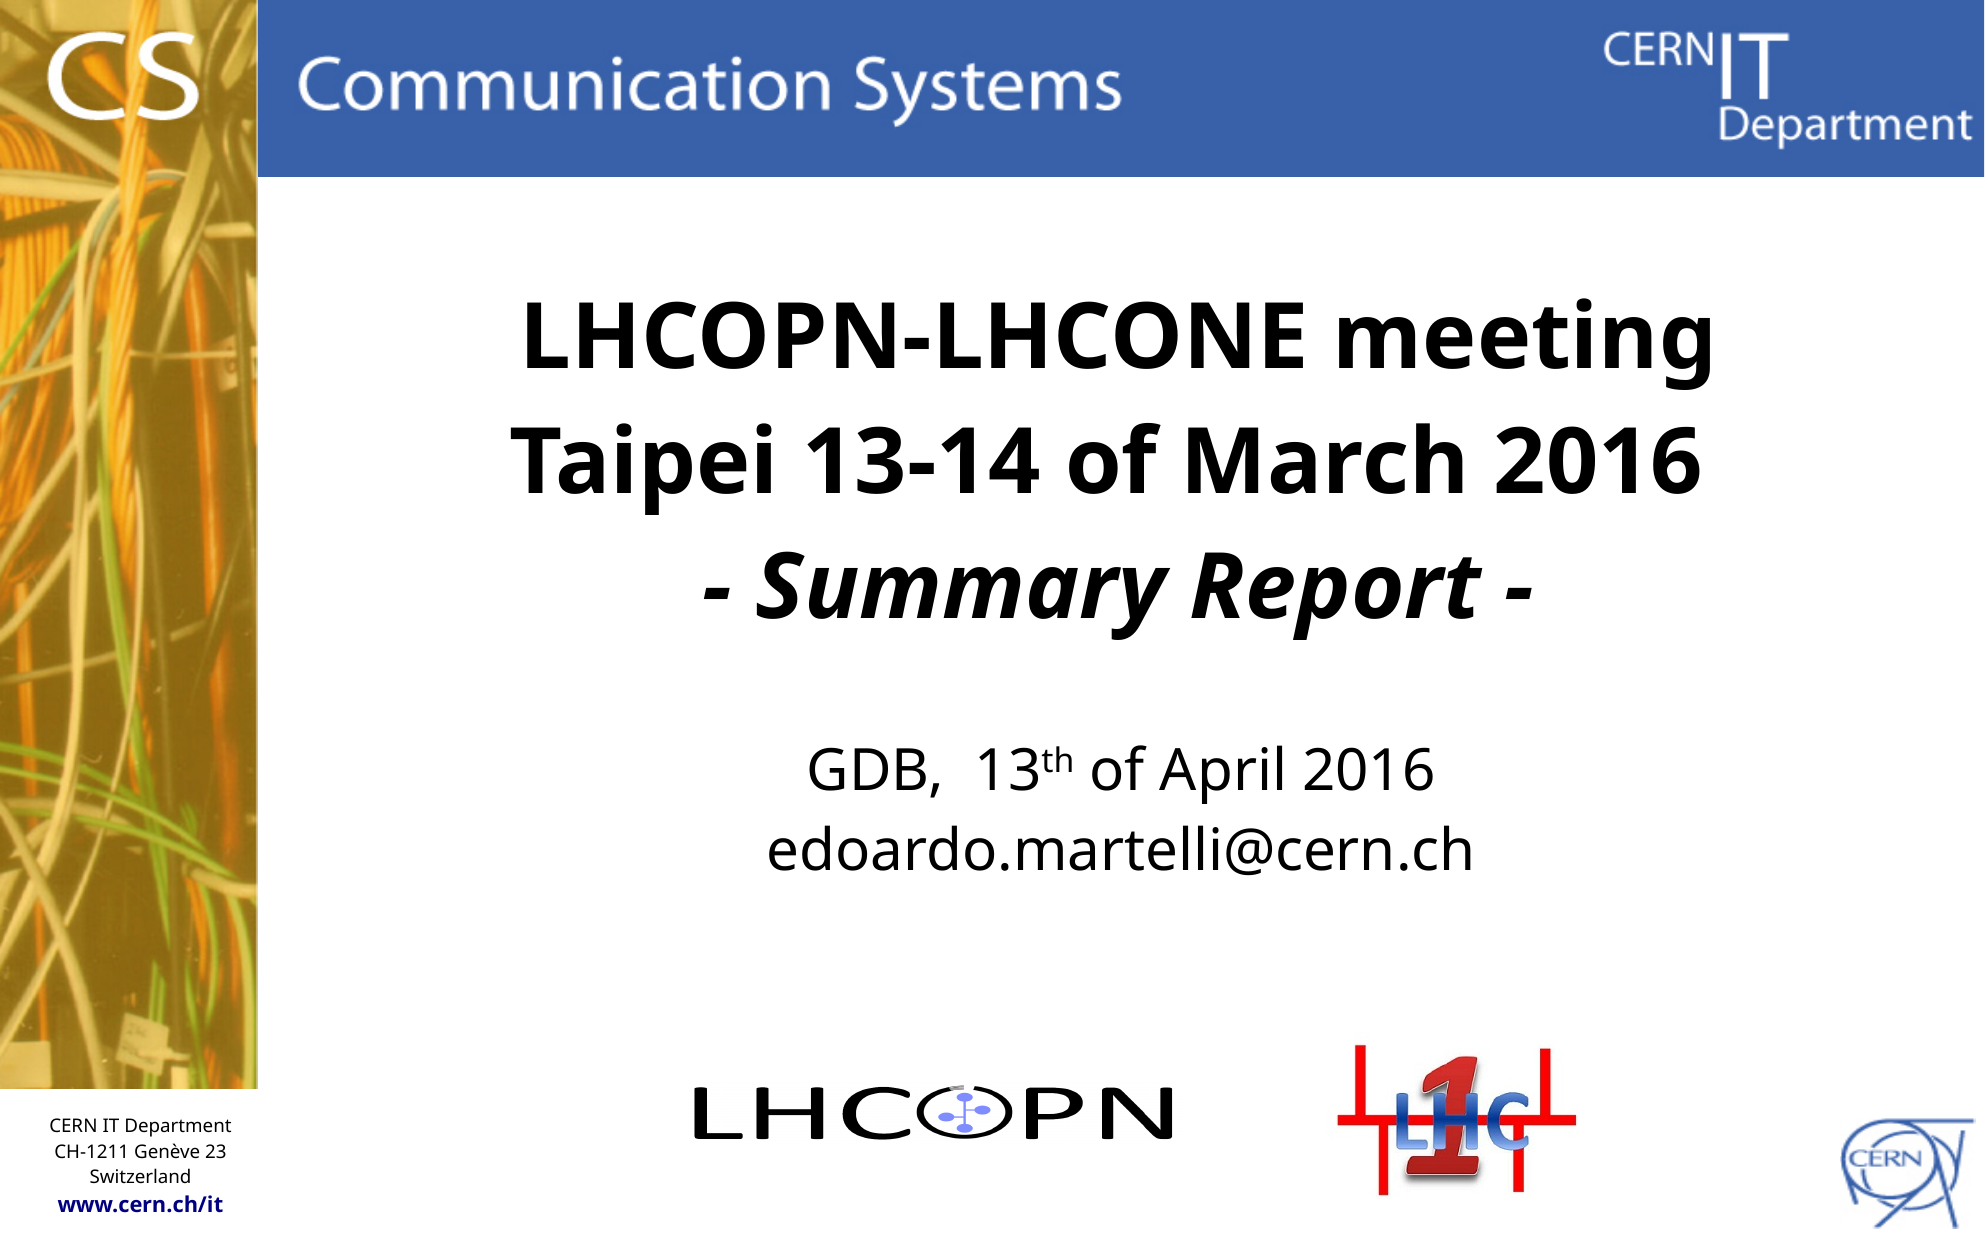

# LHCOPN-LHCONE meeting Taipei 13-14 of March 2016 - Summary Report -
GDB, 13th of April 2016
edoardo.martelli@cern.ch
CERN IT Department
CH-1211 Genève 23
Switzerland
www.cern.ch/it